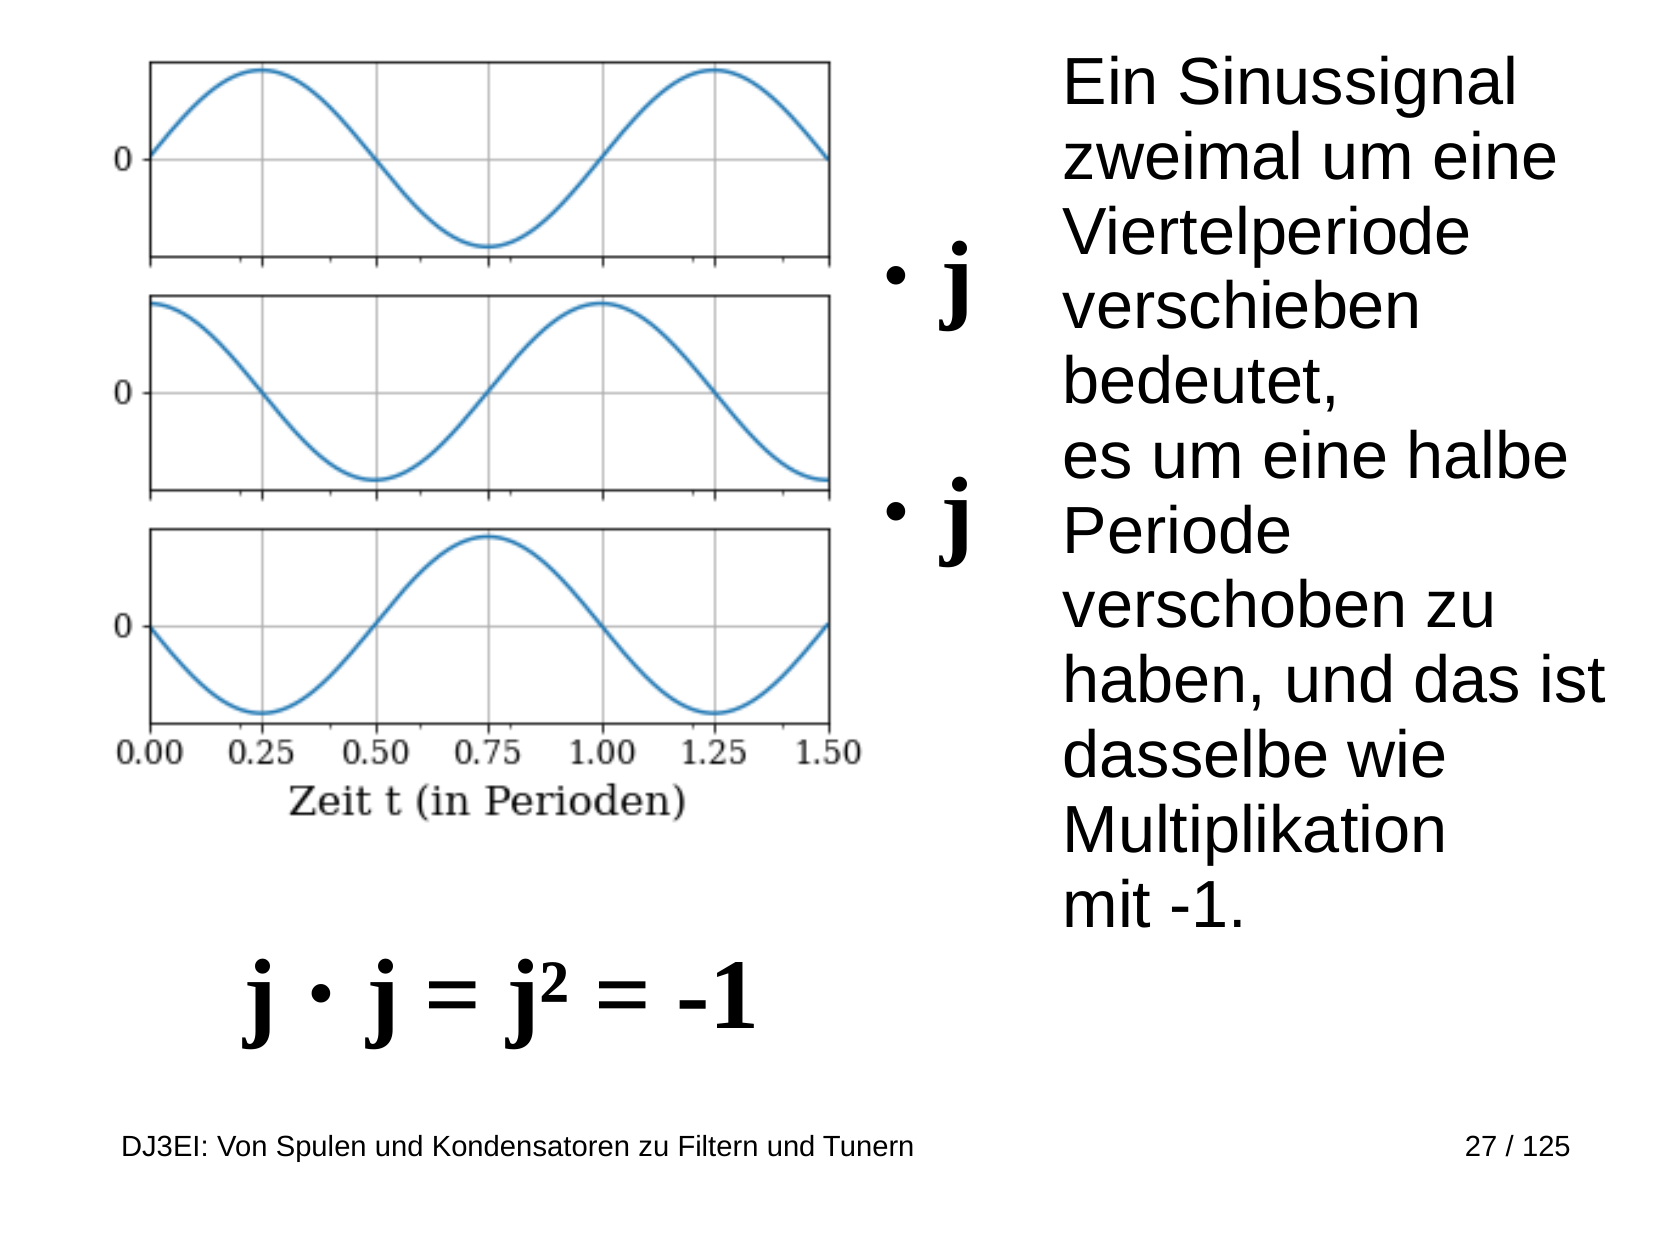

Ein Sinussignal zweimal um eine Viertelperiode verschieben bedeutet,
es um eine halbe Periode verschoben zu haben, und das ist dasselbe wie Multiplikation
mit -1.
⋅ j
⋅ j
# j ⋅ j = j² = -1